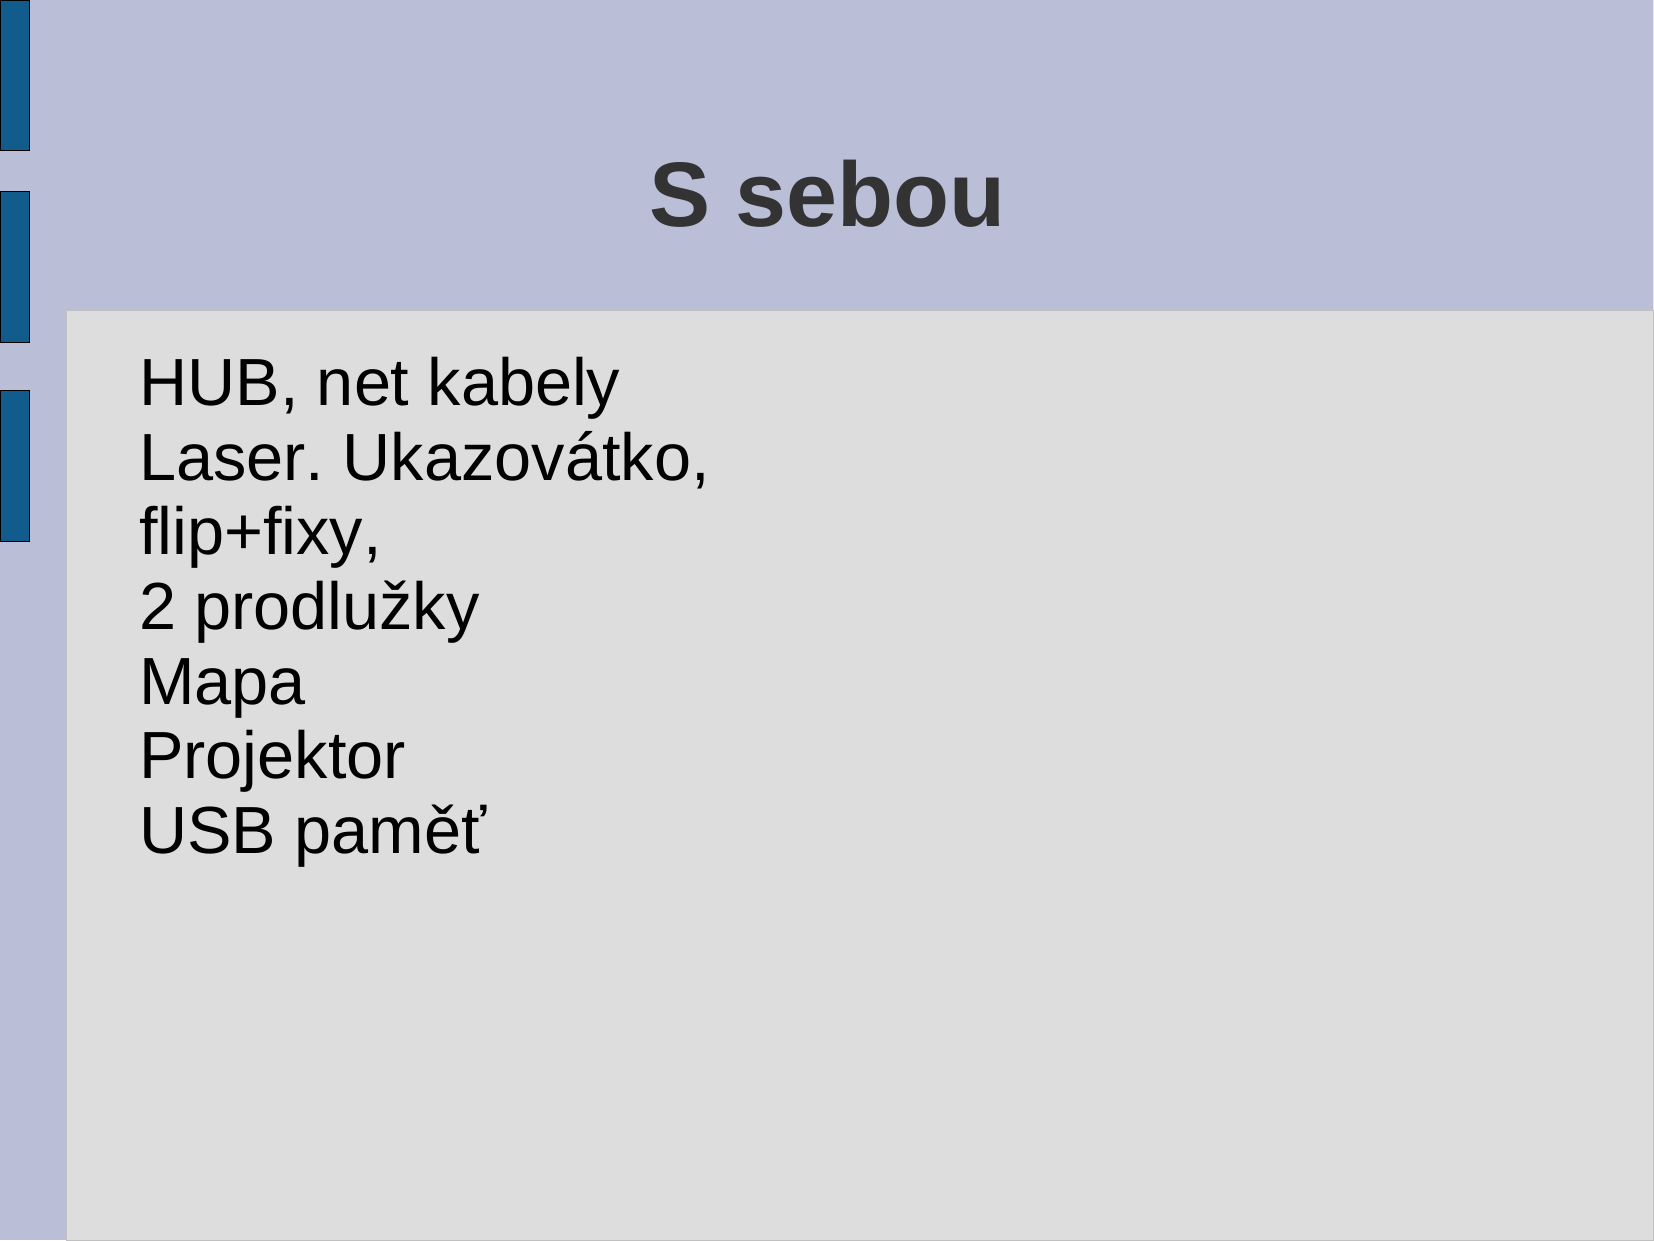

# S sebou
HUB, net kabely
Laser. Ukazovátko,
flip+fixy,
2 prodlužky
Mapa
Projektor
USB paměť